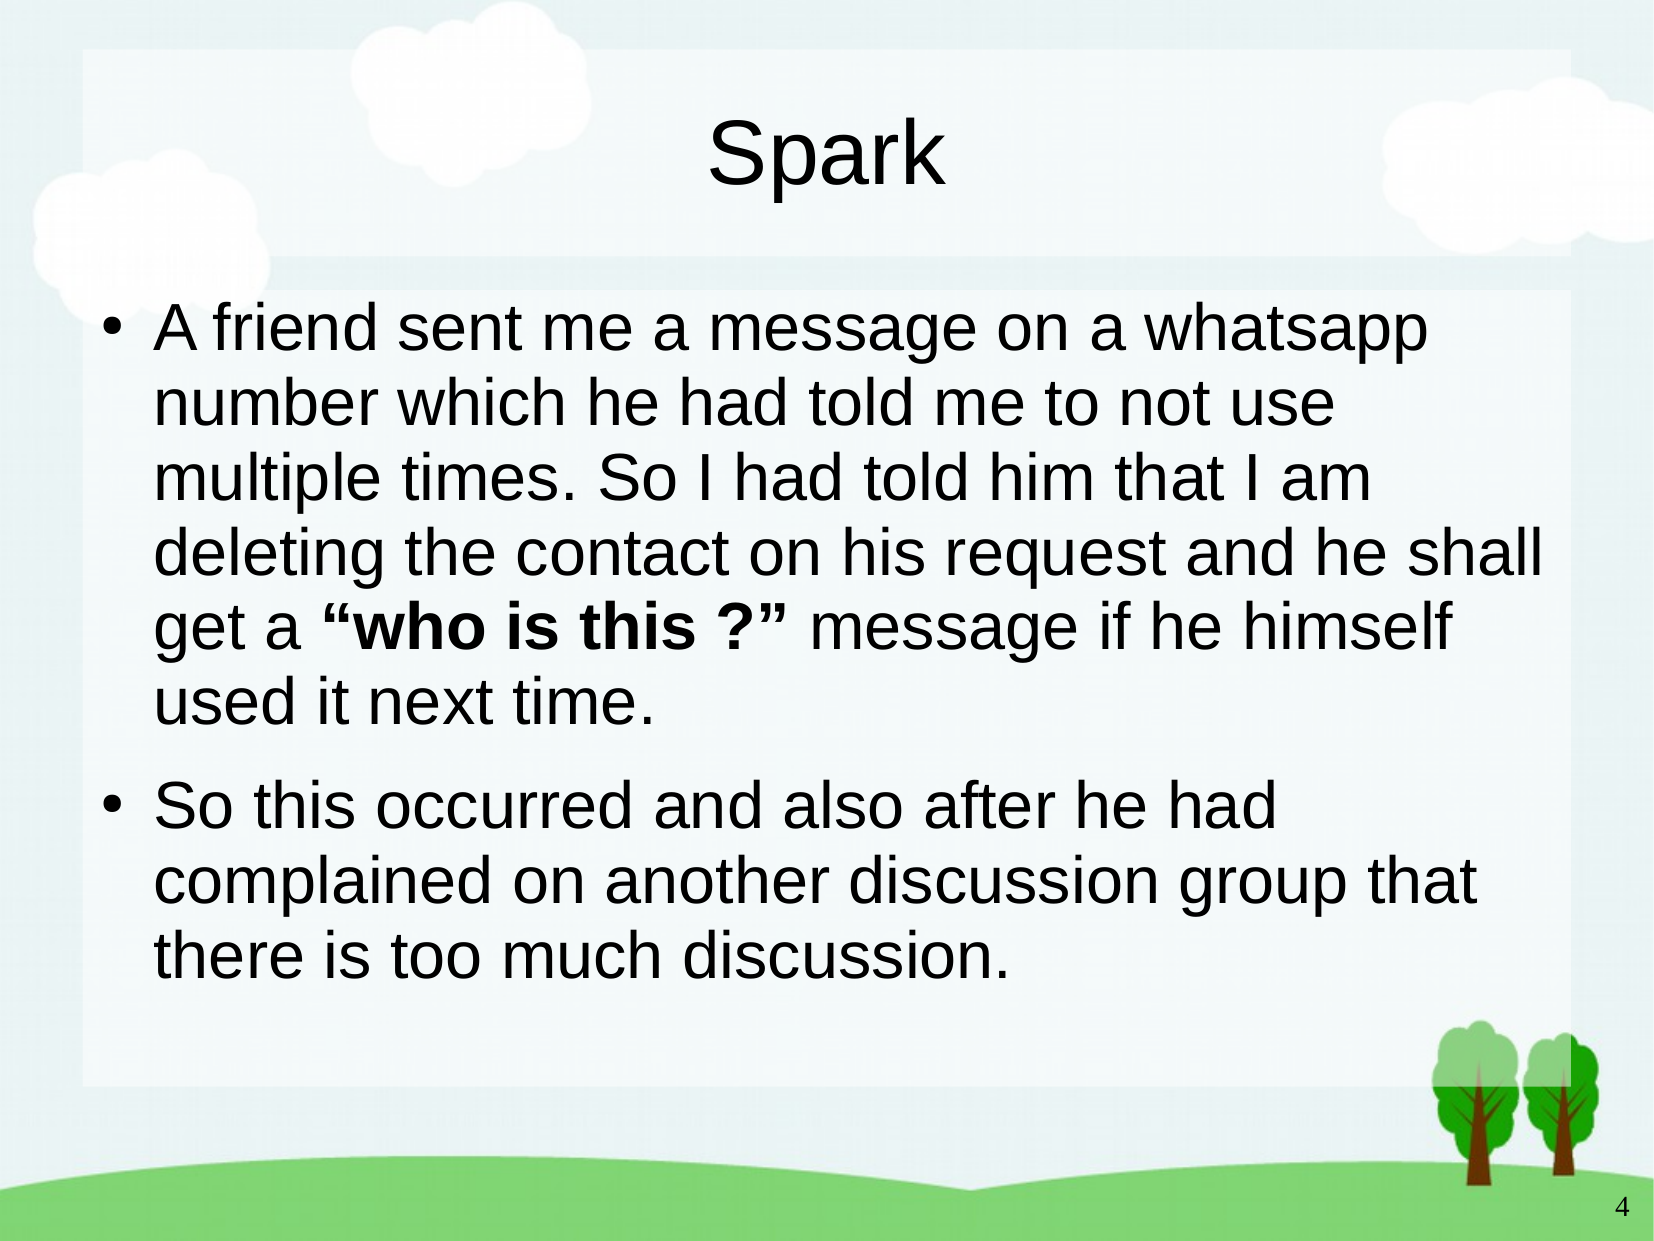

# Spark
A friend sent me a message on a whatsapp number which he had told me to not use multiple times. So I had told him that I am deleting the contact on his request and he shall get a “who is this ?” message if he himself used it next time.
So this occurred and also after he had complained on another discussion group that there is too much discussion.
4